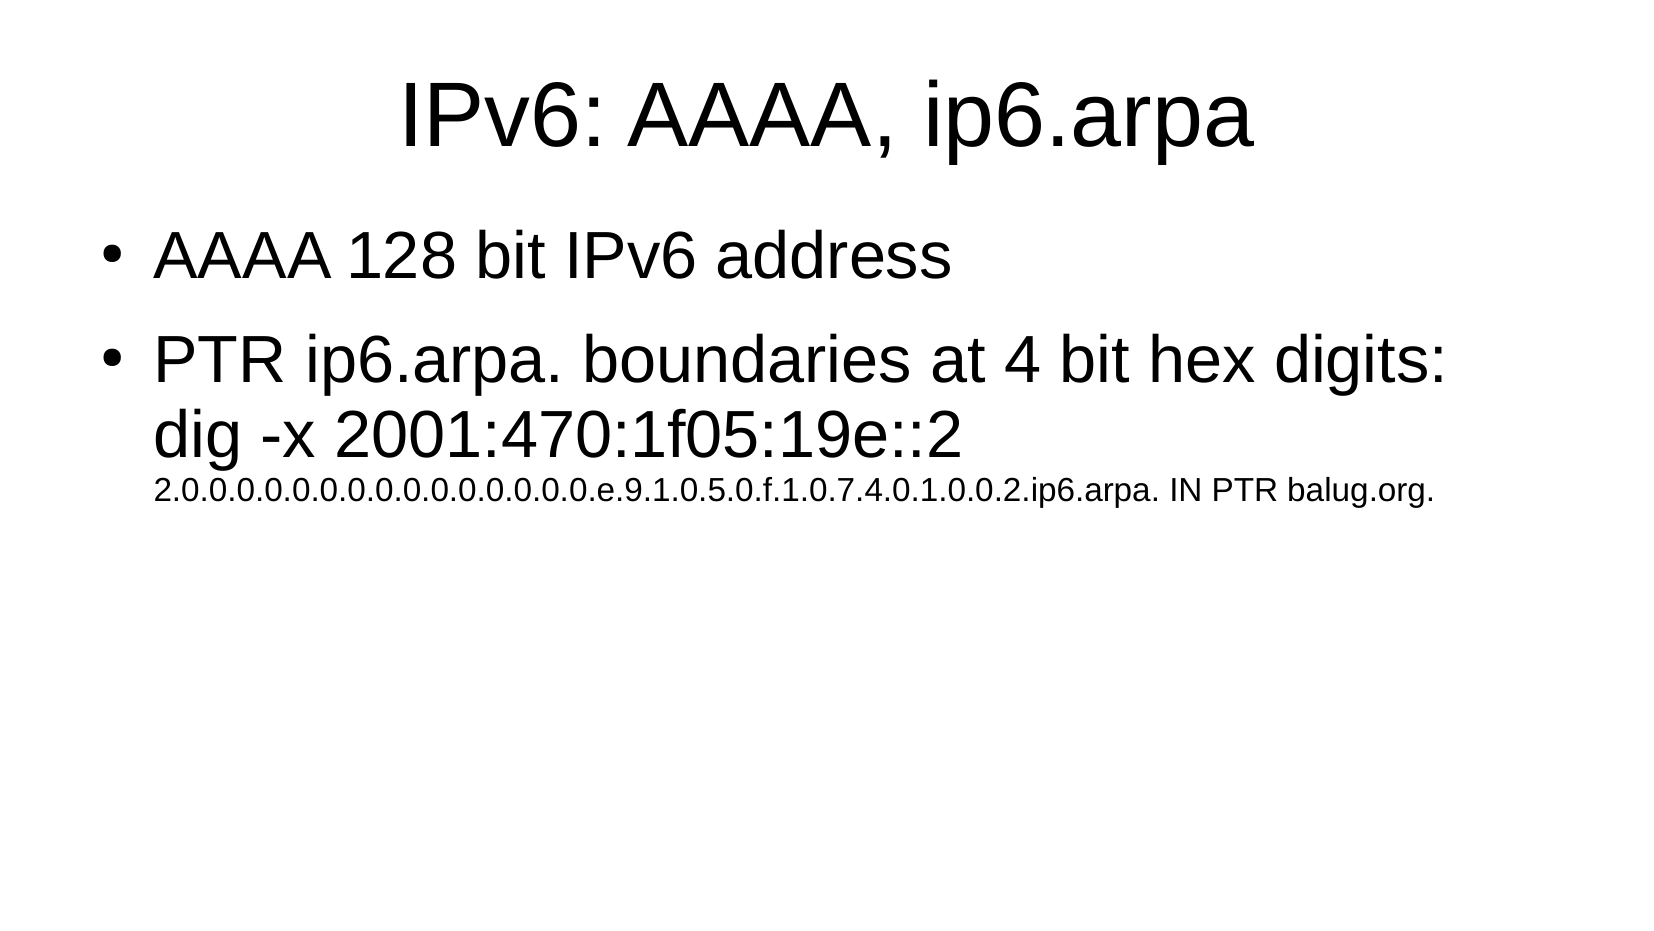

# IPv6: AAAA, ip6.arpa
AAAA 128 bit IPv6 address
PTR ip6.arpa. boundaries at 4 bit hex digits:
dig -x 2001:470:1f05:19e::2
2.0.0.0.0.0.0.0.0.0.0.0.0.0.0.0.e.9.1.0.5.0.f.1.0.7.4.0.1.0.0.2.ip6.arpa. IN PTR balug.org.